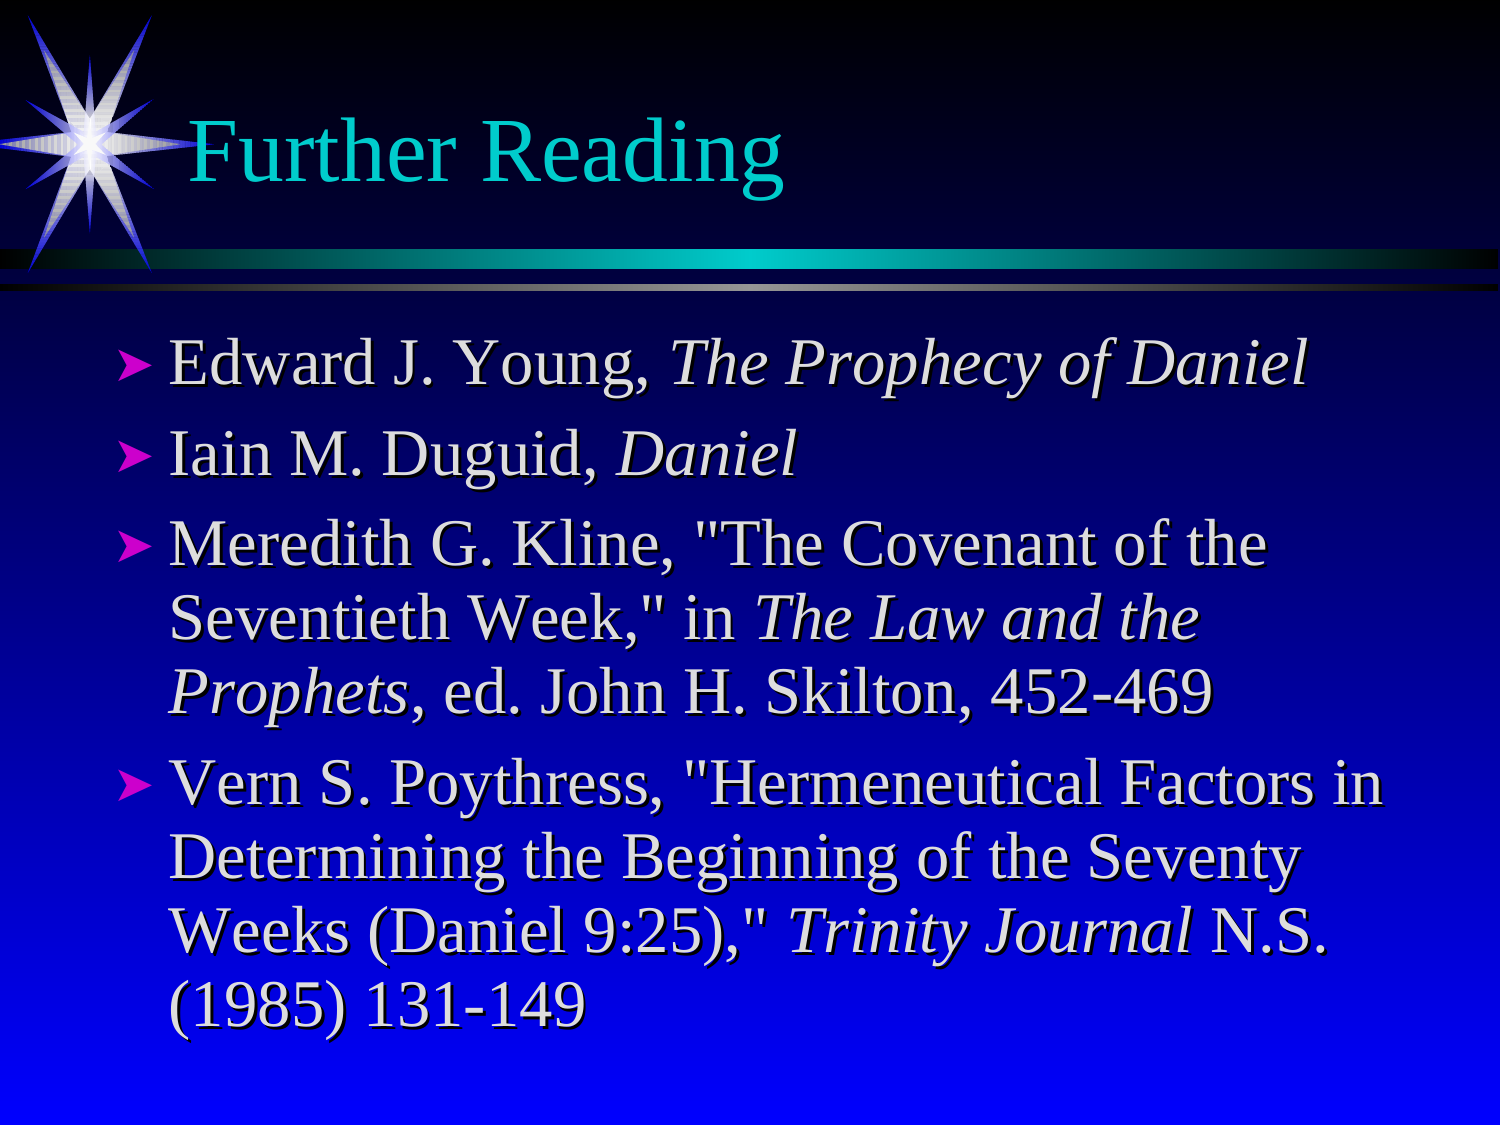

# Further Reading
Edward J. Young, The Prophecy of Daniel
Iain M. Duguid, Daniel
Meredith G. Kline, "The Covenant of the Seventieth Week," in The Law and the Prophets, ed. John H. Skilton, 452-469
Vern S. Poythress, "Hermeneutical Factors in Determining the Beginning of the Seventy Weeks (Daniel 9:25)," Trinity Journal N.S. (1985) 131-149